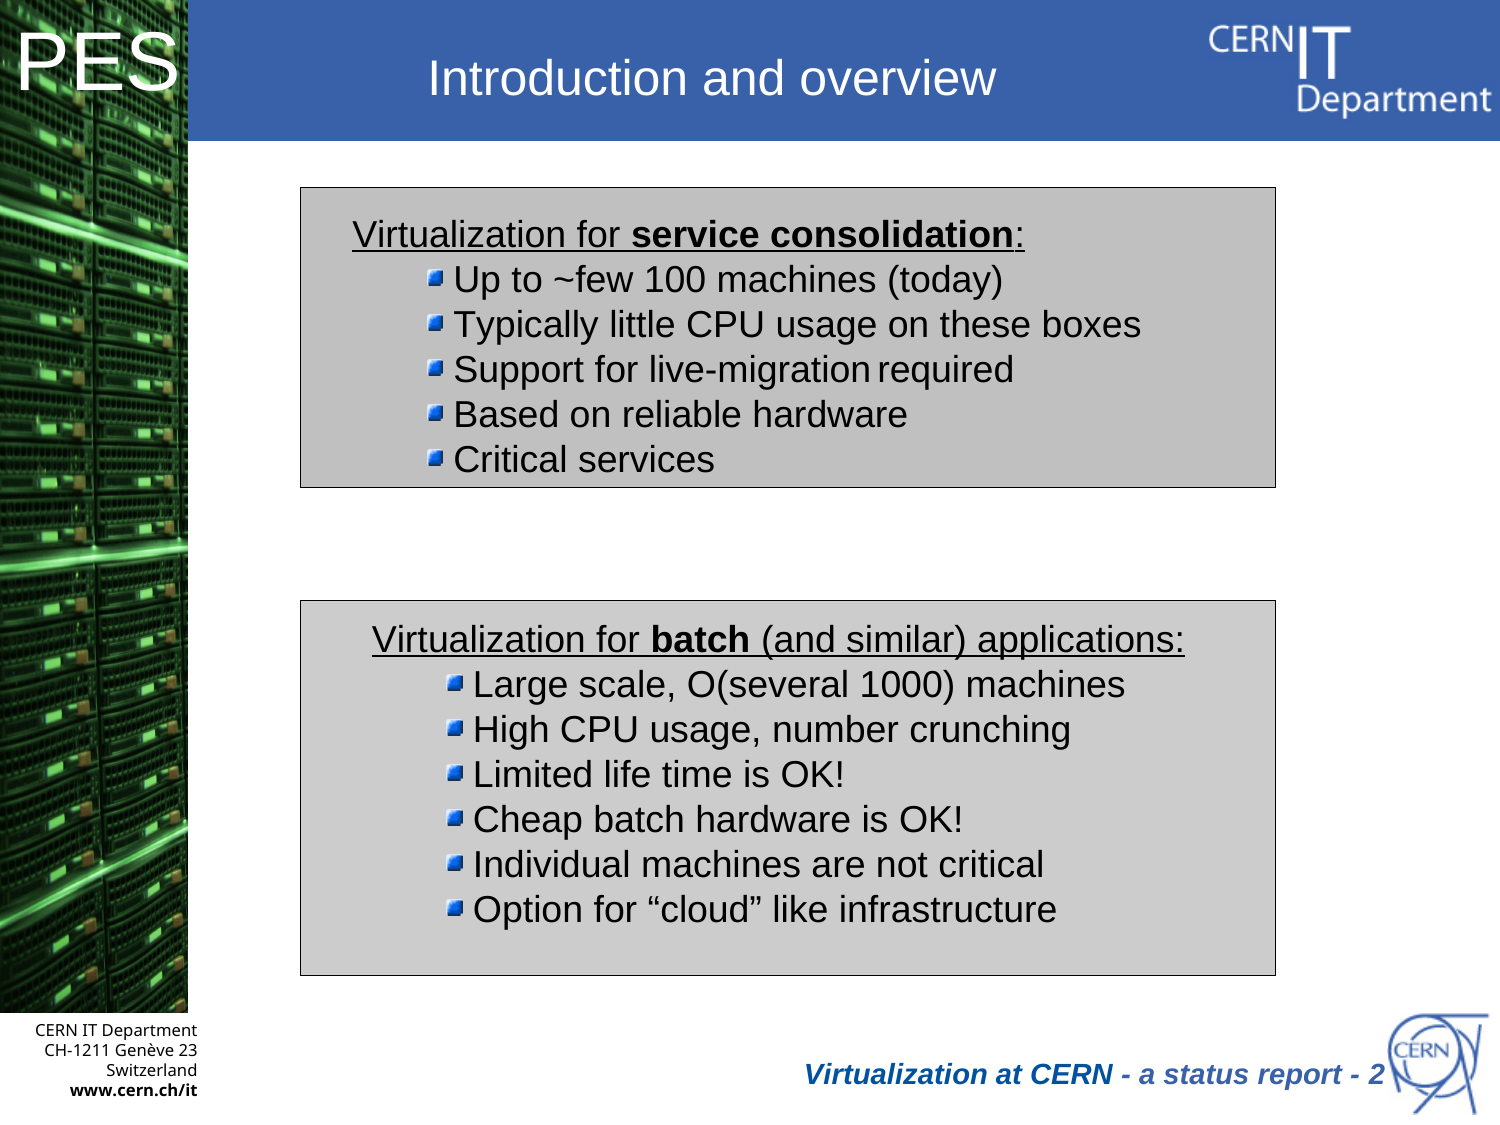

Introduction and overview
Virtualization for service consolidation:
 Up to ~few 100 machines (today)
 Typically little CPU usage on these boxes
 Support for live-migration	required
 Based on reliable hardware
 Critical services
Virtualization for batch (and similar) applications:
 Large scale, O(several 1000) machines
 High CPU usage, number crunching
 Limited life time is OK!
 Cheap batch hardware is OK!
 Individual machines are not critical
 Option for “cloud” like infrastructure
Batch virtualization project at CERN